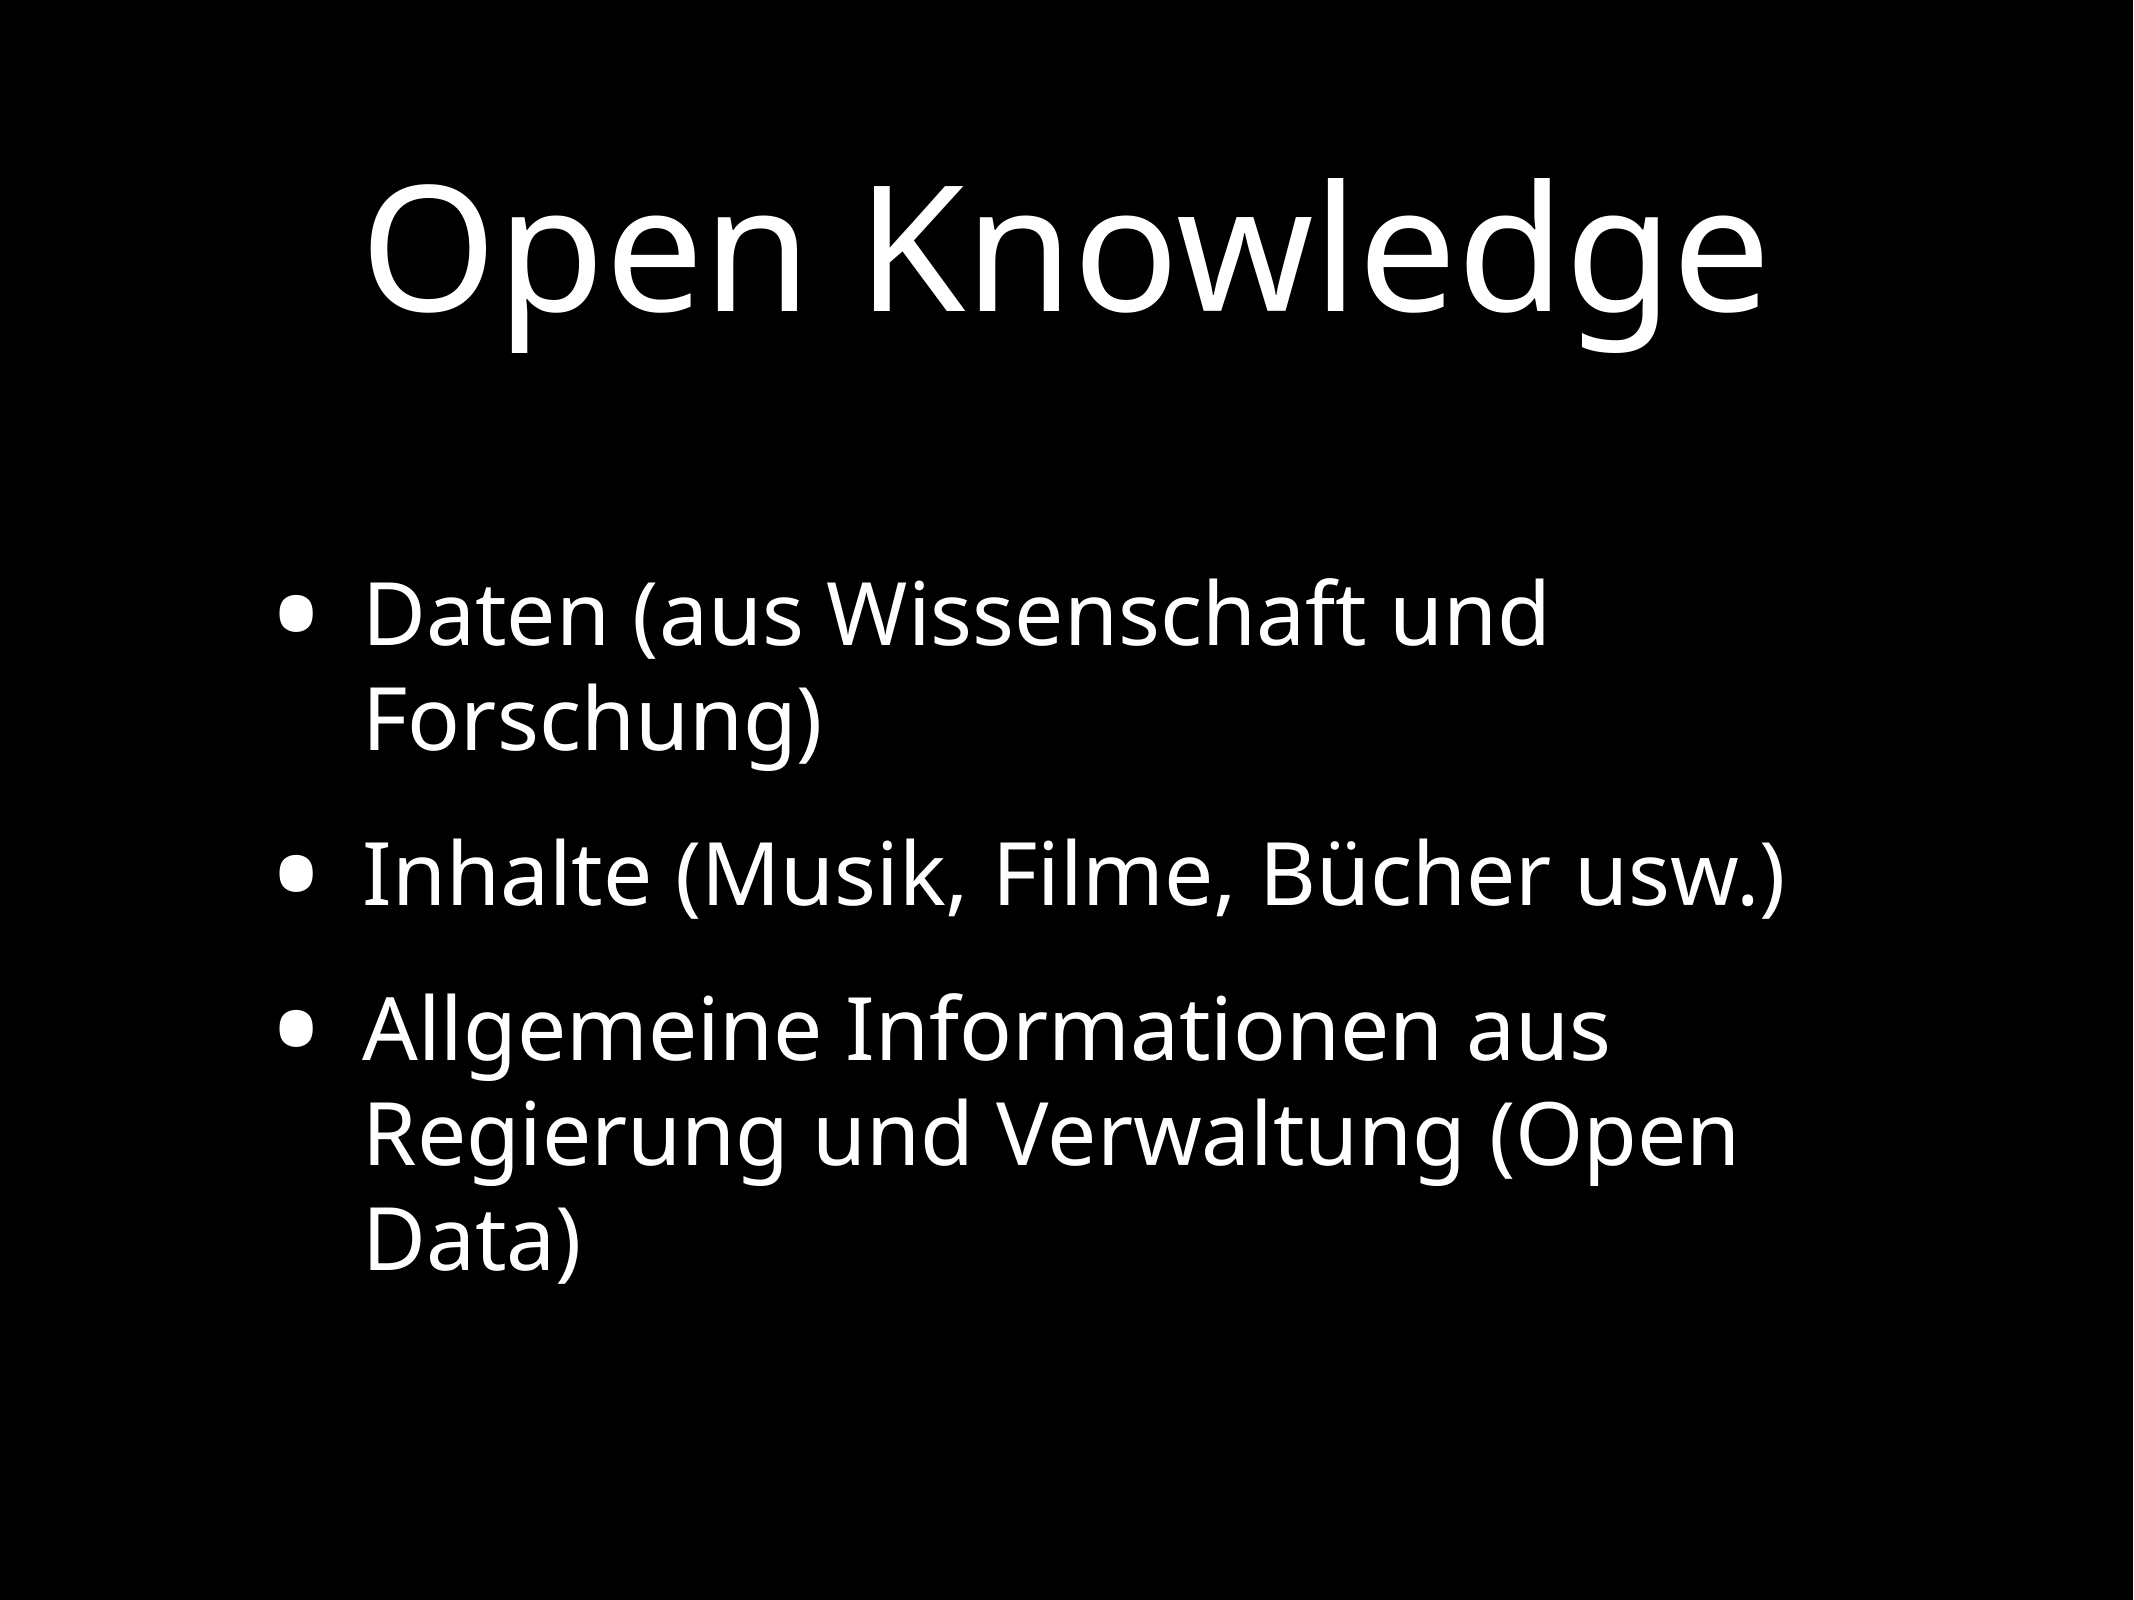

# Open Knowledge
Daten (aus Wissenschaft und Forschung)
Inhalte (Musik, Filme, Bücher usw.)
Allgemeine Informationen aus Regierung und Verwaltung (Open Data)